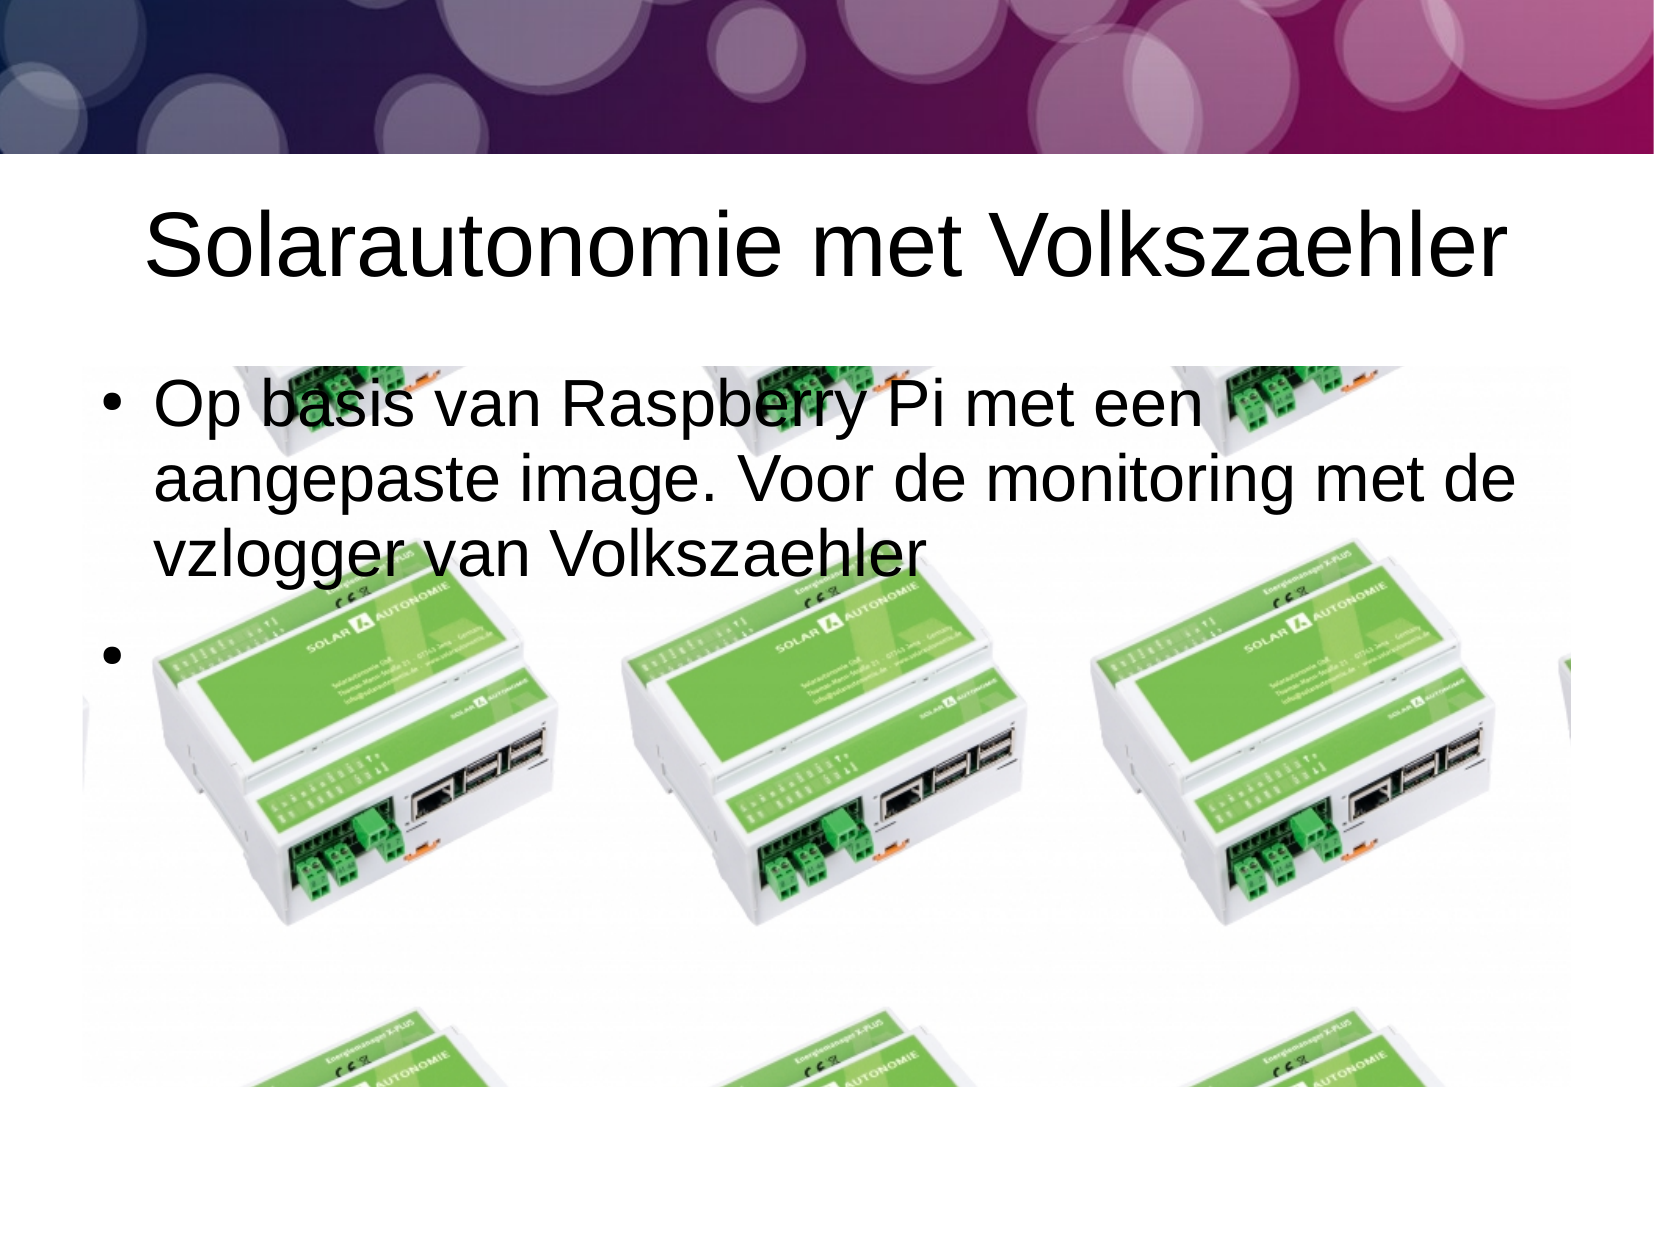

# Solarautonomie met Volkszaehler
Op basis van Raspberry Pi met een aangepaste image. Voor de monitoring met de vzlogger van Volkszaehler